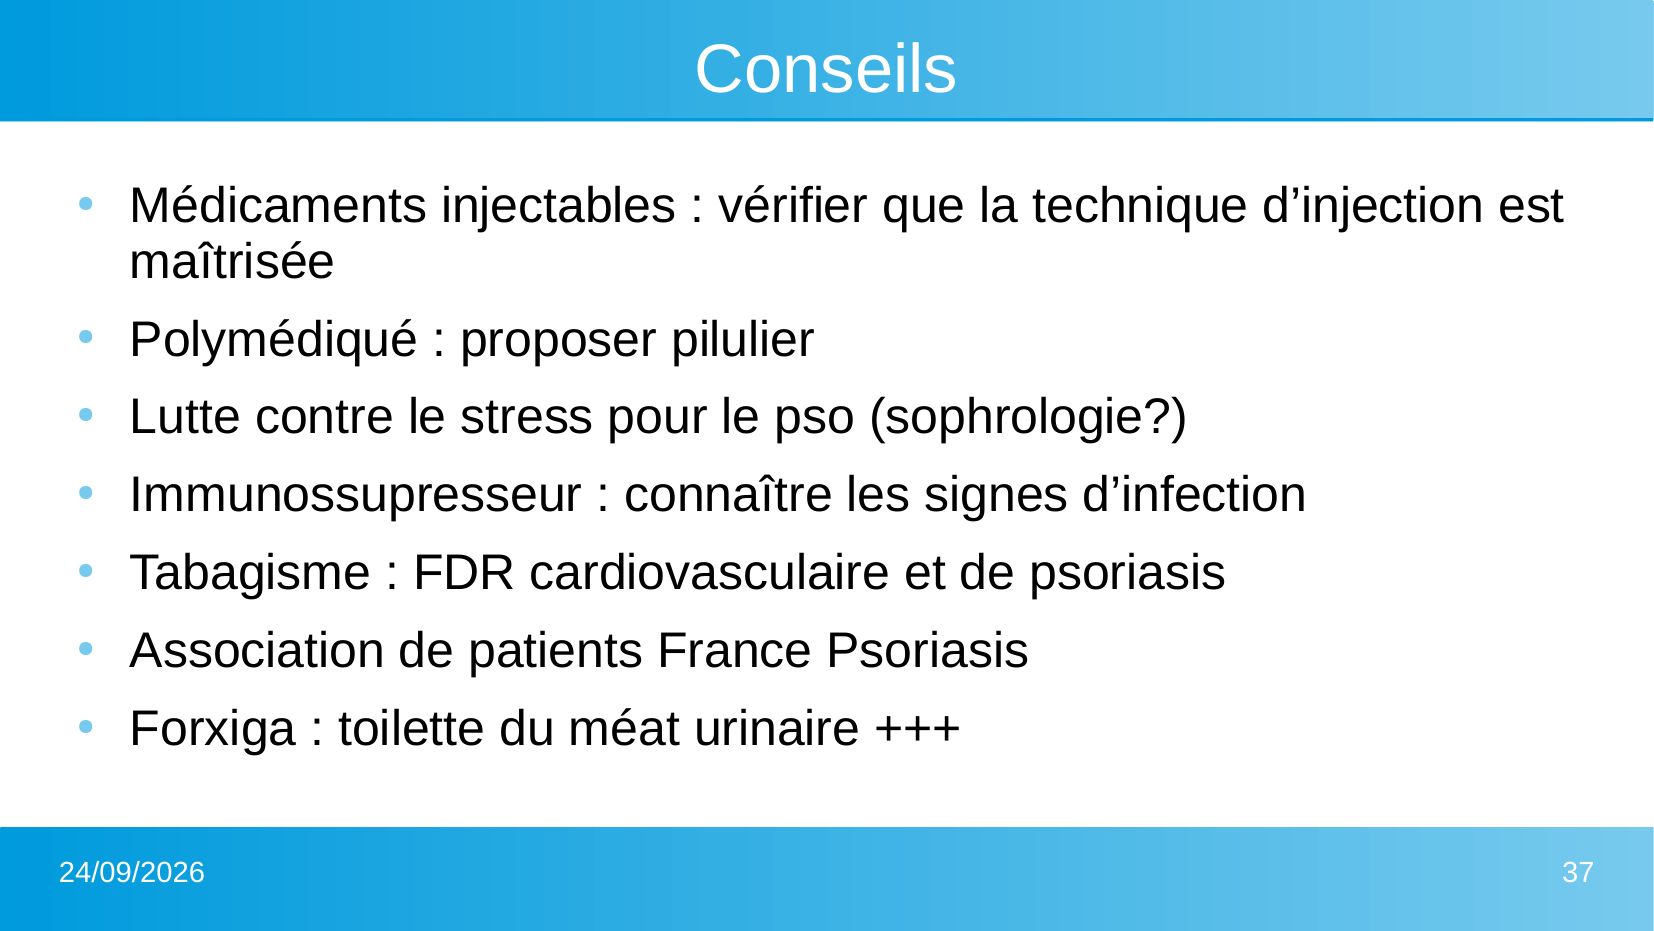

# Conseils
Médicaments injectables : vérifier que la technique d’injection est maîtrisée
Polymédiqué : proposer pilulier
Lutte contre le stress pour le pso (sophrologie?)
Immunossupresseur : connaître les signes d’infection
Tabagisme : FDR cardiovasculaire et de psoriasis
Association de patients France Psoriasis
Forxiga : toilette du méat urinaire +++
37